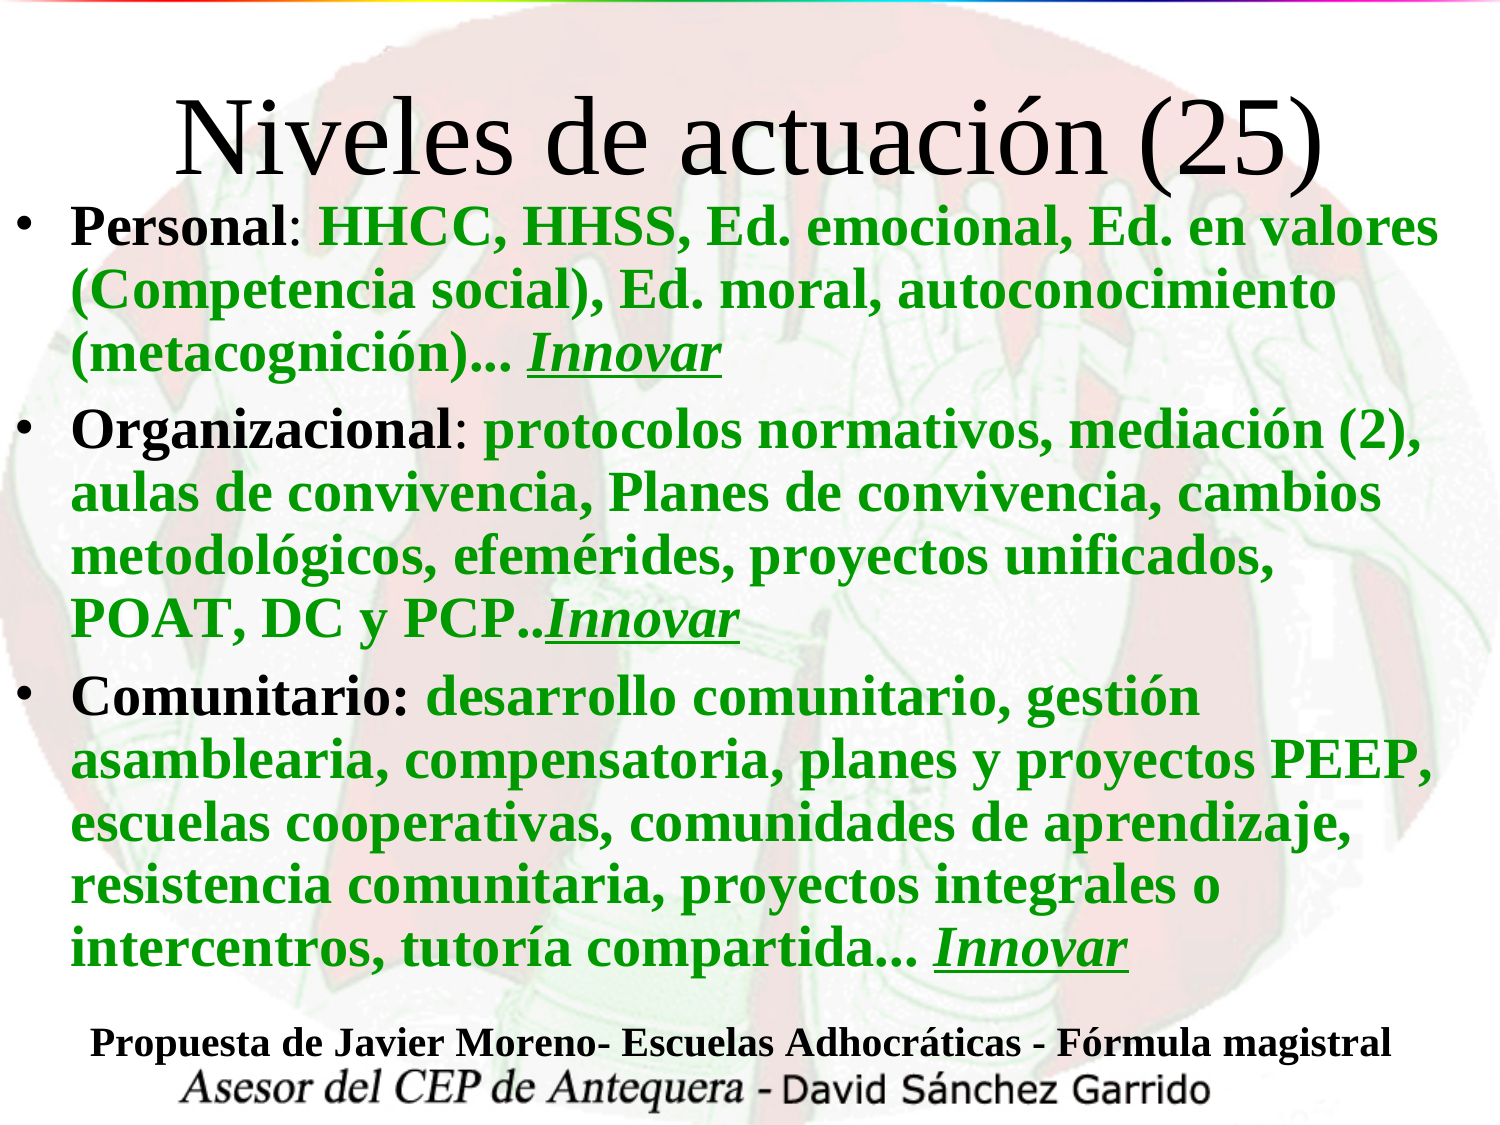

Niveles de actuación (25)
Personal: HHCC, HHSS, Ed. emocional, Ed. en valores (Competencia social), Ed. moral, autoconocimiento (metacognición)... Innovar
Organizacional: protocolos normativos, mediación (2), aulas de convivencia, Planes de convivencia, cambios metodológicos, efemérides, proyectos unificados, POAT, DC y PCP..Innovar
Comunitario: desarrollo comunitario, gestión asamblearia, compensatoria, planes y proyectos PEEP, escuelas cooperativas, comunidades de aprendizaje, resistencia comunitaria, proyectos integrales o intercentros, tutoría compartida... Innovar
Propuesta de Javier Moreno- Escuelas Adhocráticas - Fórmula magistral